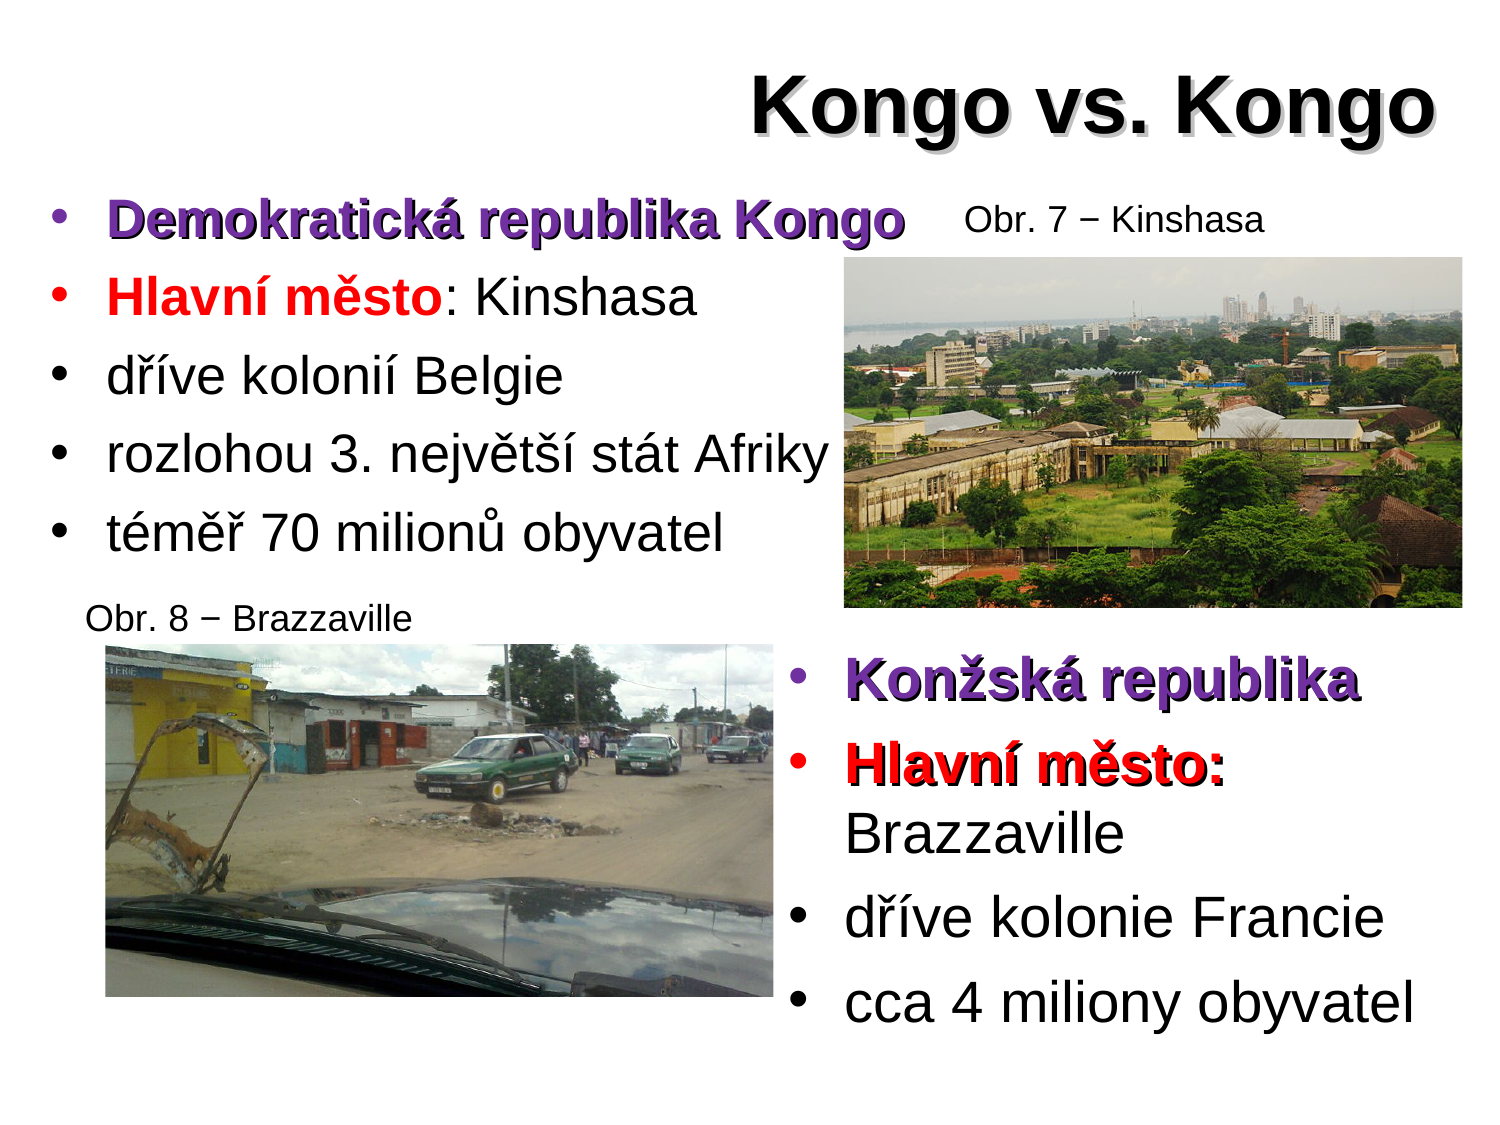

# Kongo vs. Kongo
Demokratická republika Kongo
Hlavní město: Kinshasa
dříve kolonií Belgie
rozlohou 3. největší stát Afriky
téměř 70 milionů obyvatel
Obr. 7 − Kinshasa
Obr. 8 − Brazzaville
Konžská republika
Hlavní město: Brazzaville
dříve kolonie Francie
cca 4 miliony obyvatel